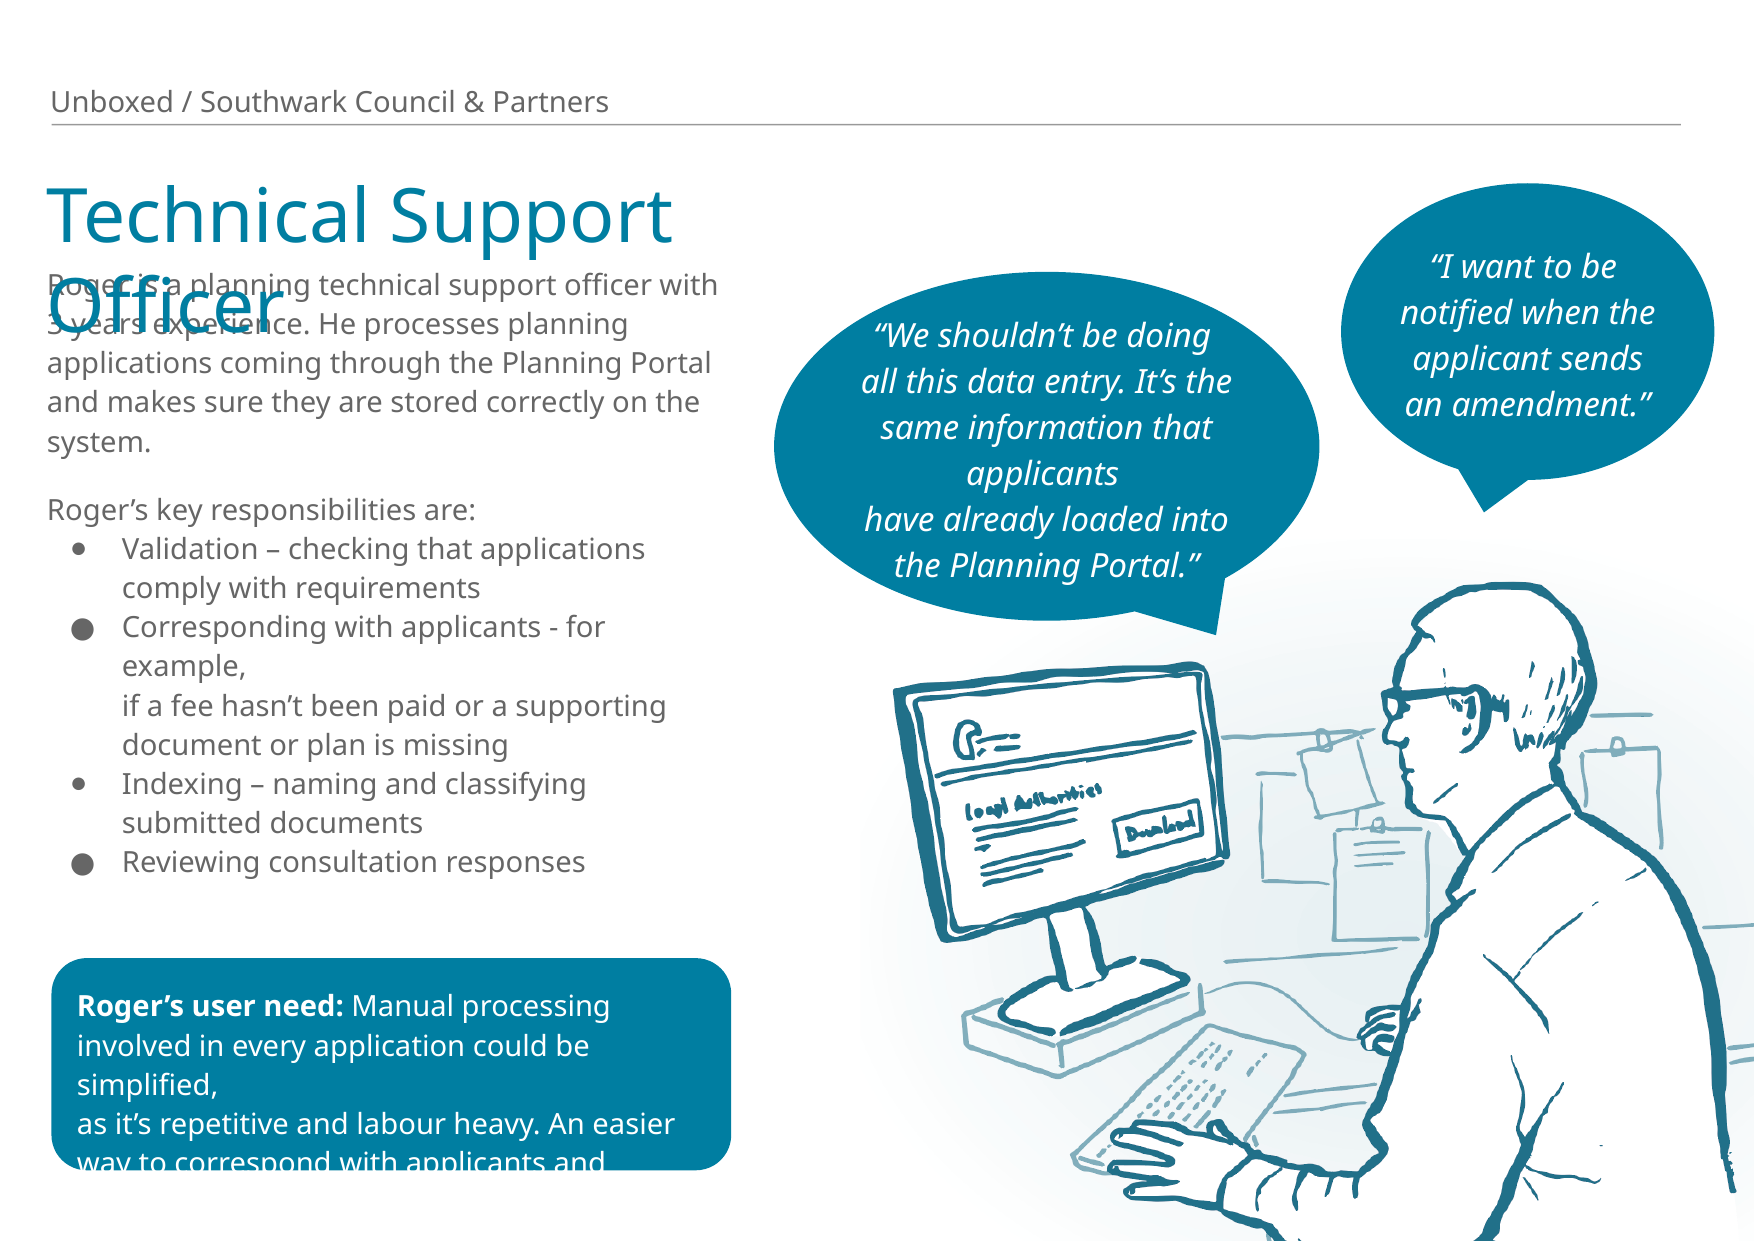

Unboxed / Southwark Council & Partners
Roger is a planning technical support officer with 3 years experience. He processes planning applications coming through the Planning Portal and makes sure they are stored correctly on the system.
Roger’s key responsibilities are:
Validation – checking that applications comply with requirements
Corresponding with applicants - for example,
if a fee hasn’t been paid or a supporting document or plan is missing
Indexing – naming and classifying submitted documents
Reviewing consultation responses
Technical Support Officer
“I want to be
notified when the applicant sends an amendment.”
“We shouldn’t be doing
all this data entry. It’s the same information that applicants
have already loaded into the Planning Portal.”
Roger’s user need: Manual processing
involved in every application could be simplified,
as it’s repetitive and labour heavy. An easier way to correspond with applicants and agents.